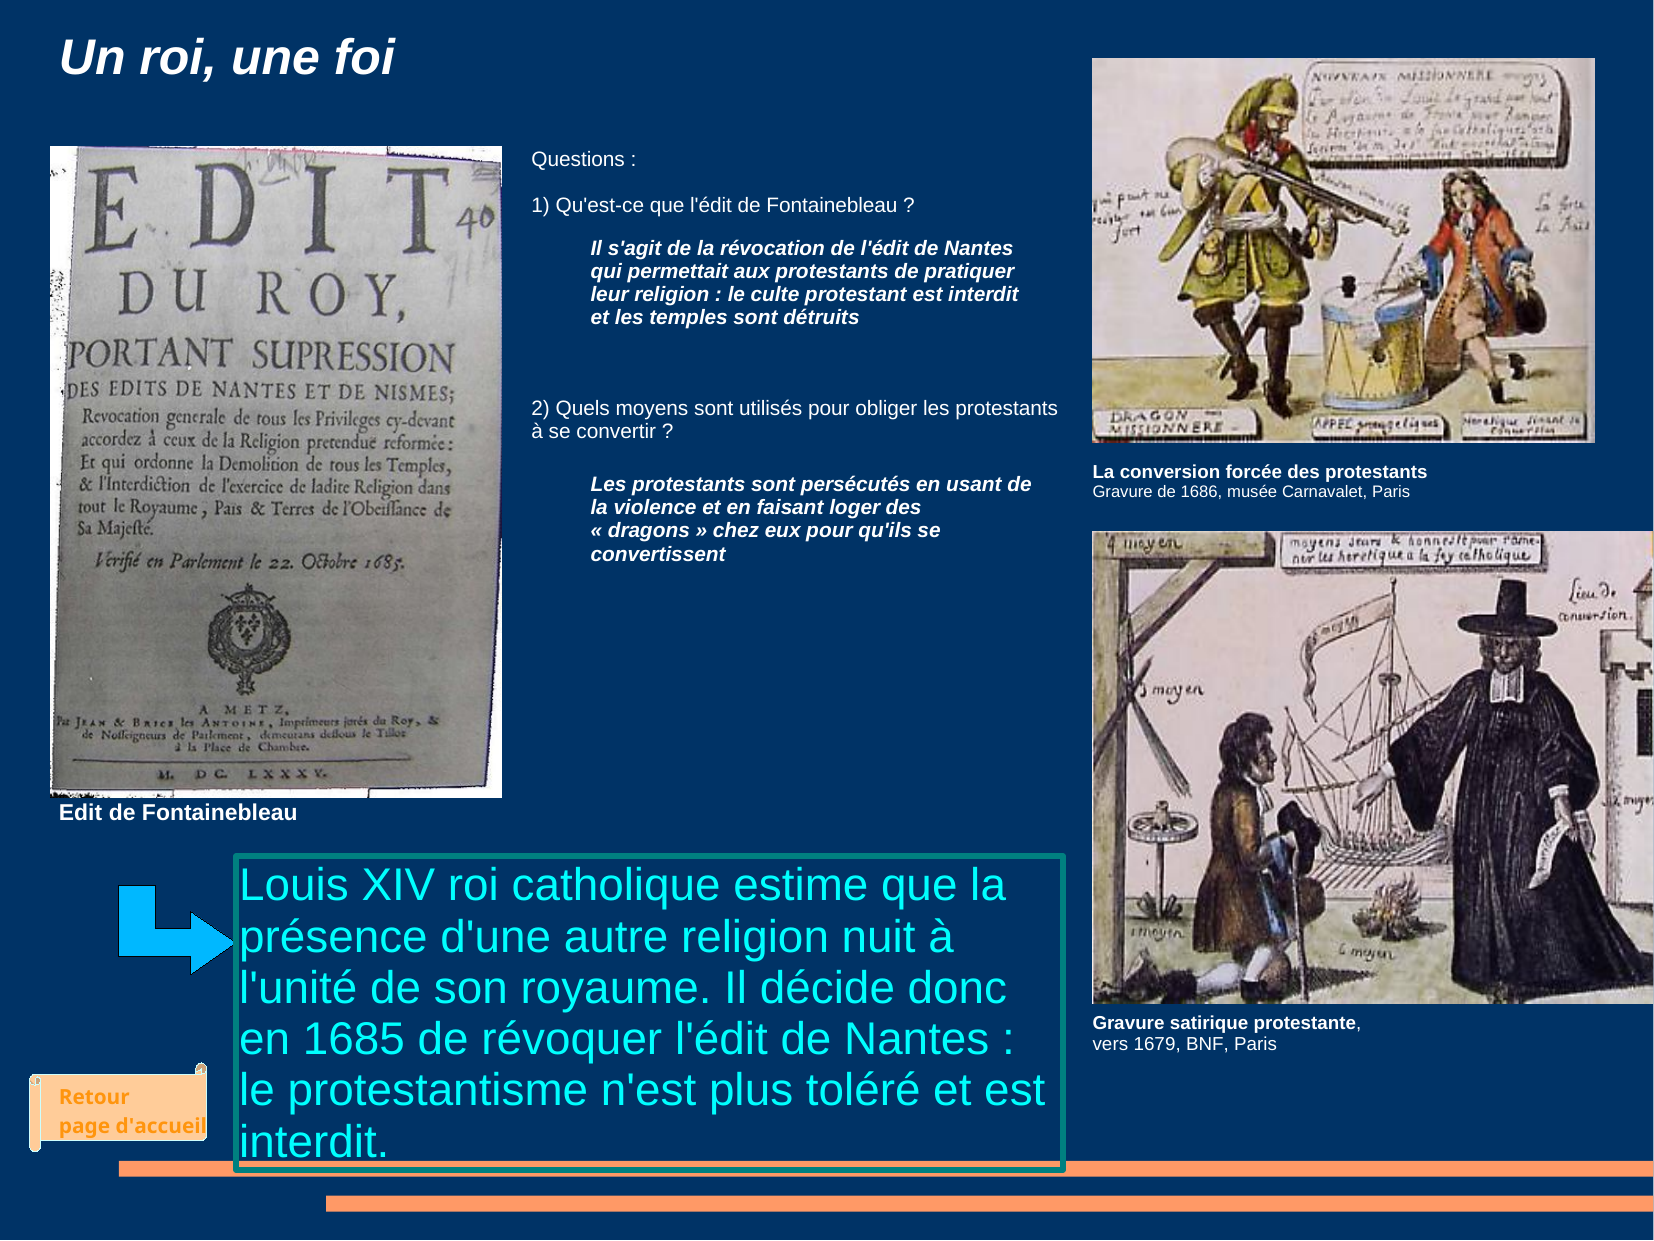

Un roi, une foi
Questions :
1) Qu'est-ce que l'édit de Fontainebleau ?
Il s'agit de la révocation de l'édit de Nantes qui permettait aux protestants de pratiquer leur religion : le culte protestant est interdit et les temples sont détruits
2) Quels moyens sont utilisés pour obliger les protestants à se convertir ?
La conversion forcée des protestants
Gravure de 1686, musée Carnavalet, Paris
Les protestants sont persécutés en usant de la violence et en faisant loger des « dragons » chez eux pour qu'ils se convertissent
Edit de Fontainebleau
Louis XIV roi catholique estime que la présence d'une autre religion nuit à l'unité de son royaume. Il décide donc en 1685 de révoquer l'édit de Nantes : le protestantisme n'est plus toléré et est interdit.
Gravure satirique protestante,
vers 1679, BNF, Paris
Retour
page d'accueil